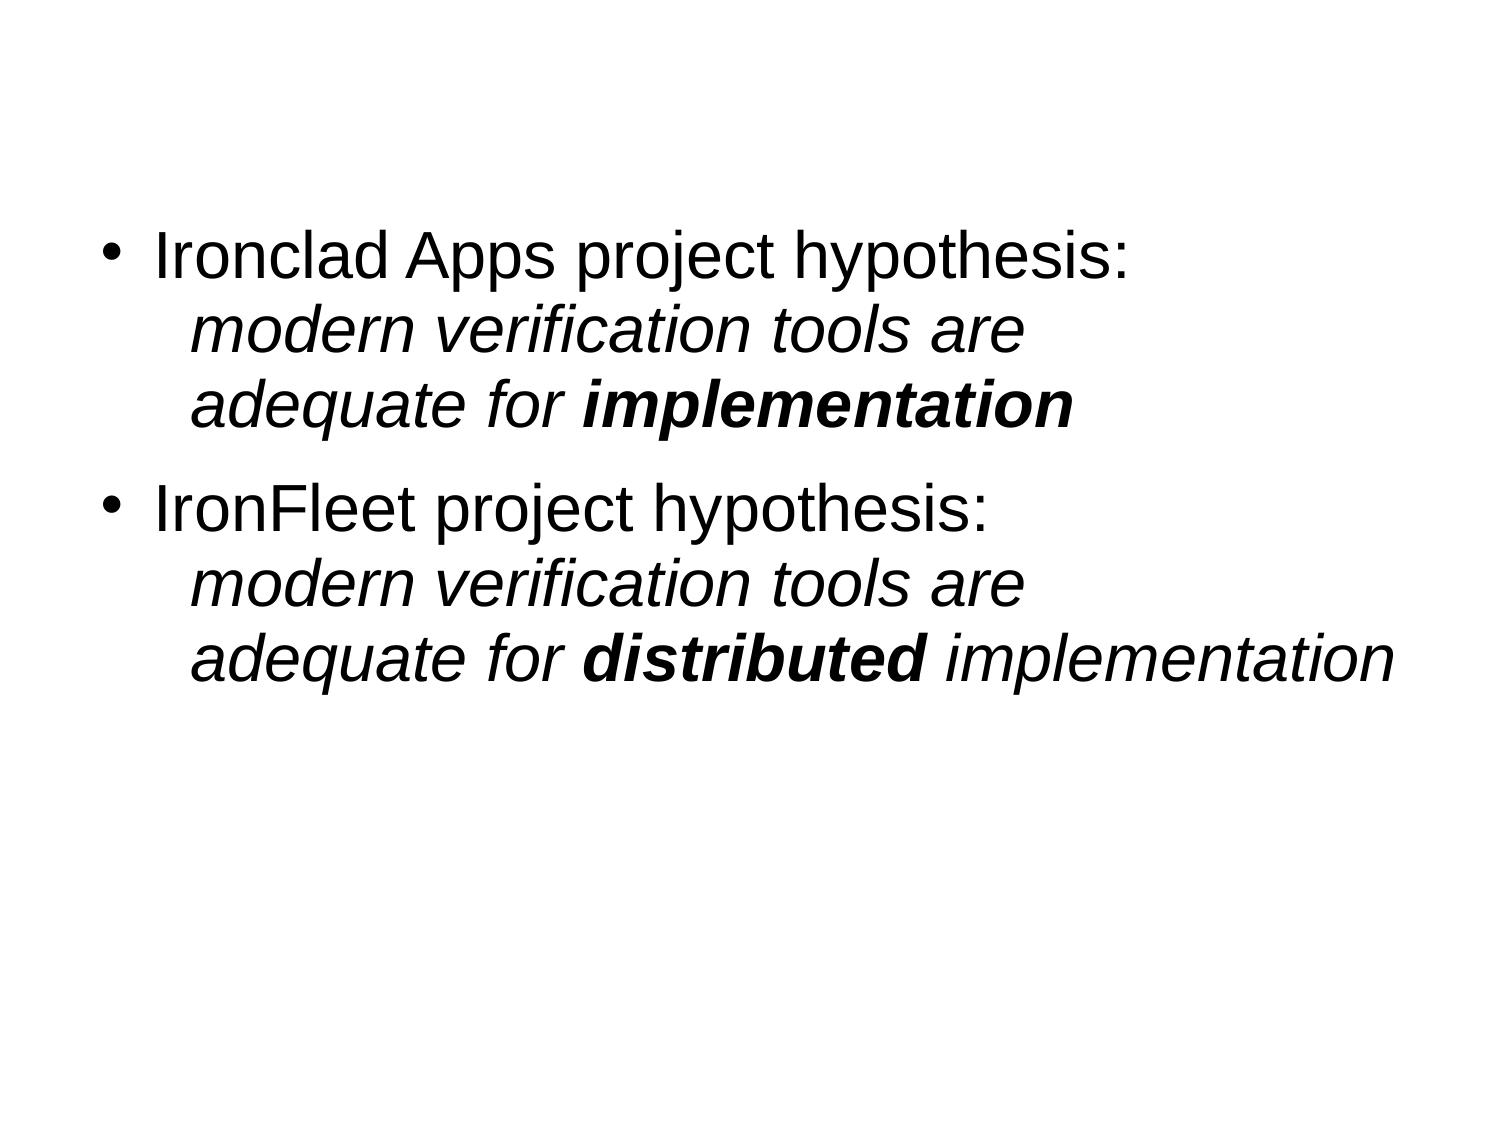

Ironclad Apps project hypothesis:
 modern verification tools are
 adequate for implementation
IronFleet project hypothesis:
 modern verification tools are
 adequate for distributed implementation